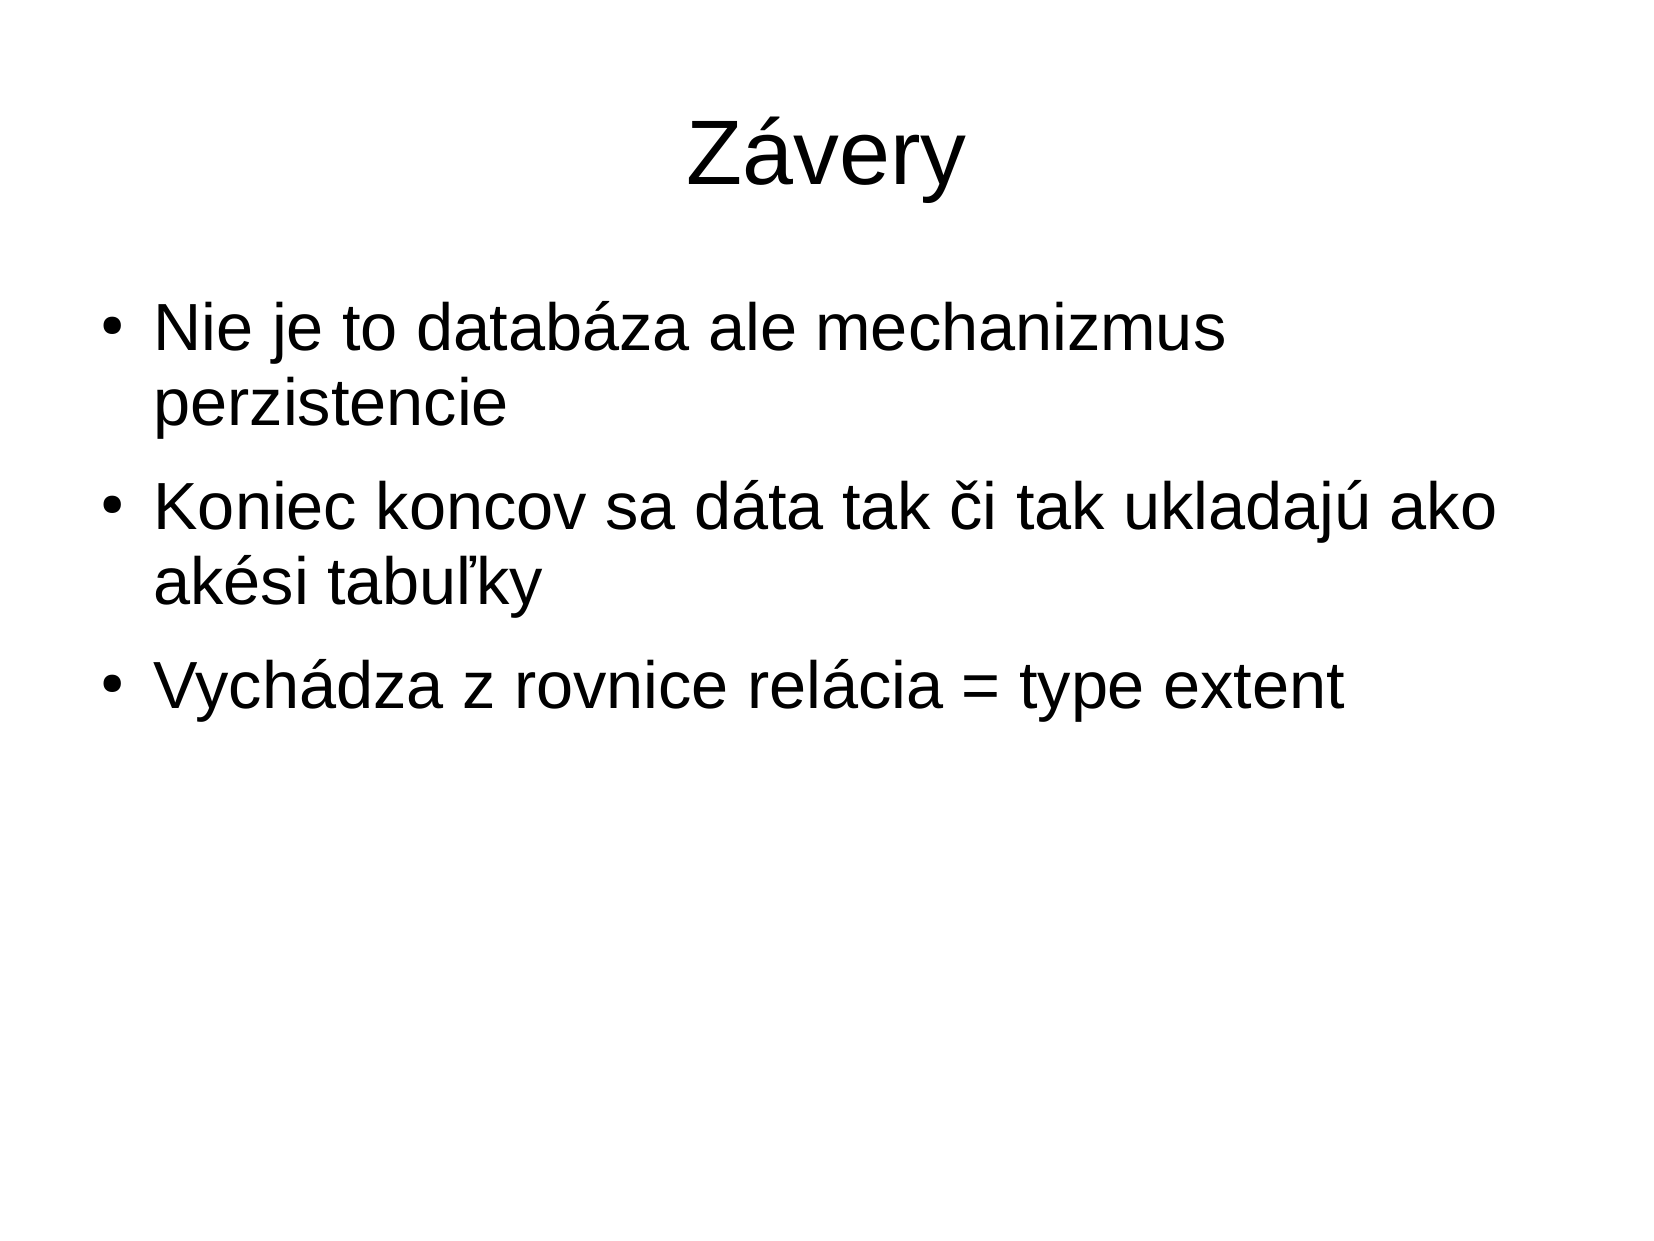

# Závery
Nie je to databáza ale mechanizmus perzistencie
Koniec koncov sa dáta tak či tak ukladajú ako akési tabuľky
Vychádza z rovnice relácia = type extent